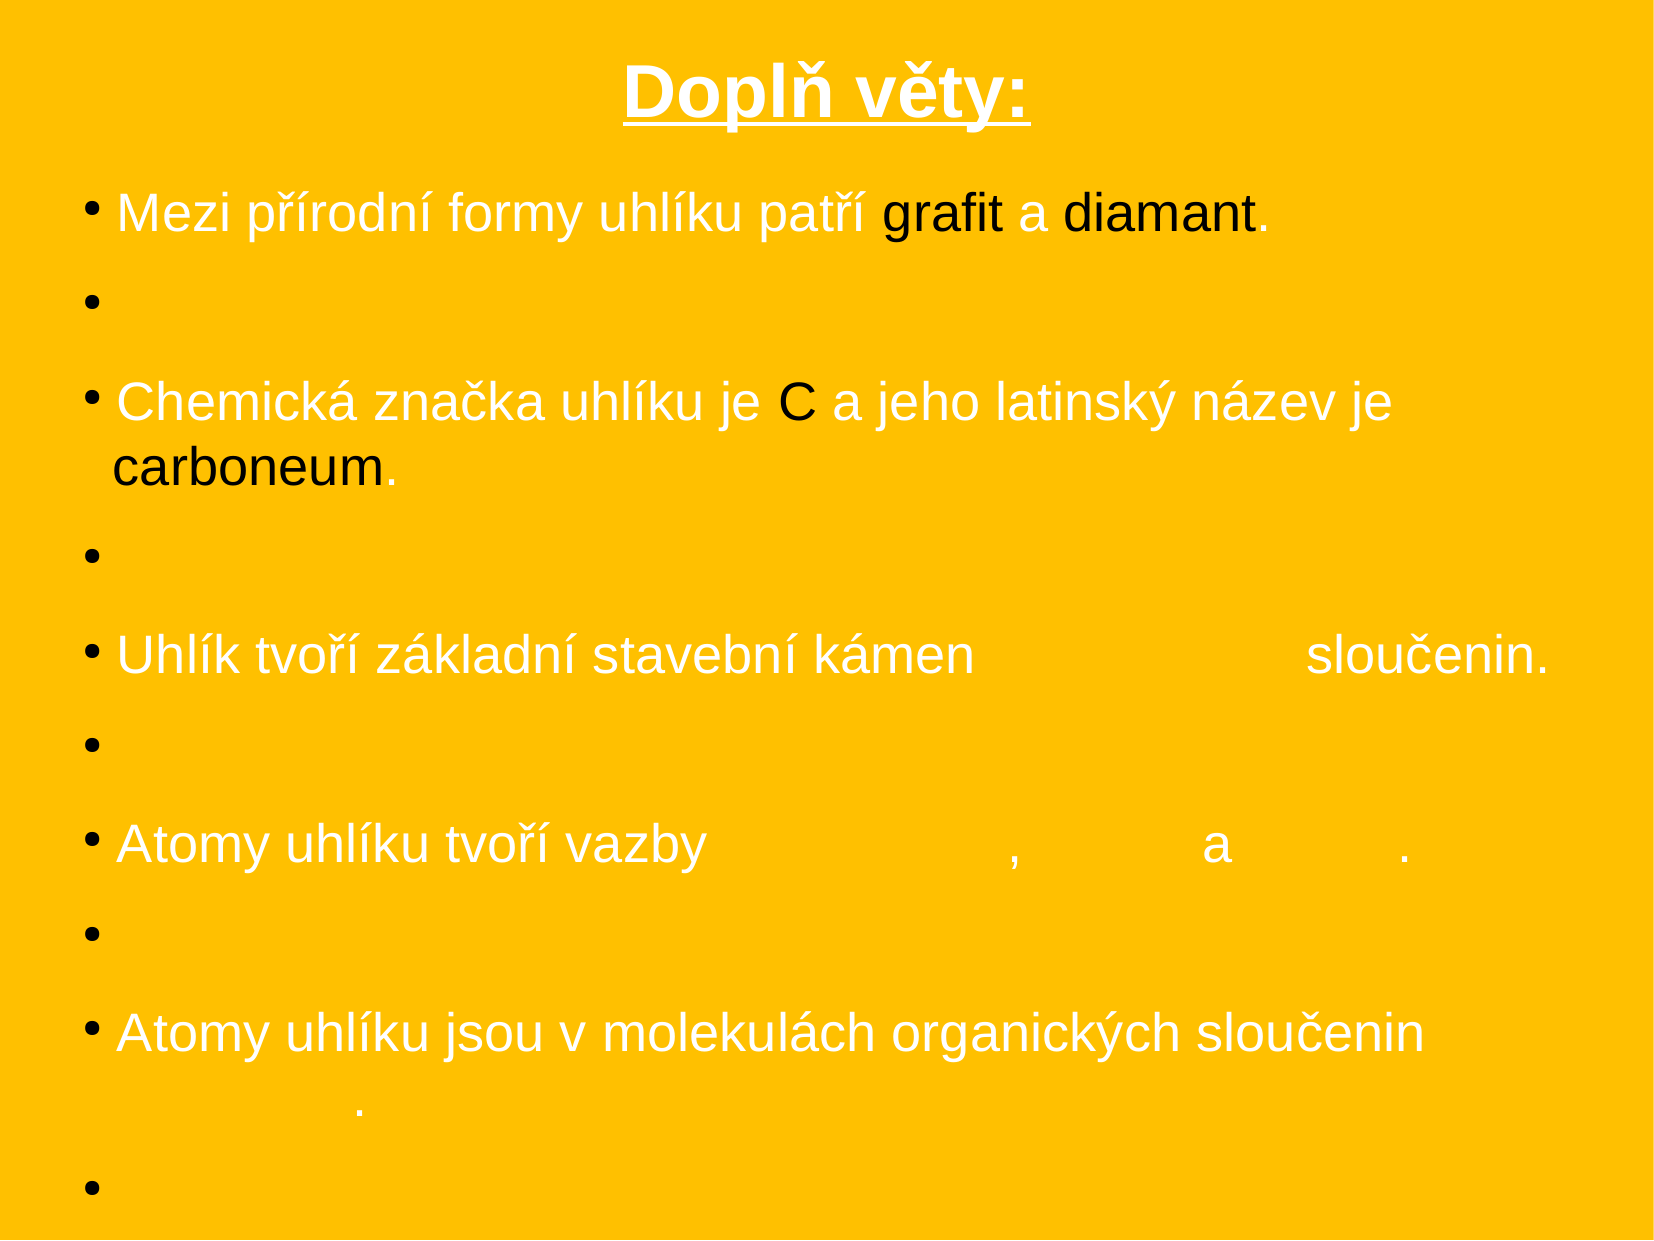

# Doplň věty:
 Mezi přírodní formy uhlíku patří grafit a diamant.
 Chemická značka uhlíku je C a jeho latinský název je carboneum.
 Uhlík tvoří základní stavební kámen sloučenin.
 Atomy uhlíku tvoří vazby , a .
 Atomy uhlíku jsou v molekulách organických sloučenin .
 Uhlíkaté řetězce dělíme na ( nebo ) a .